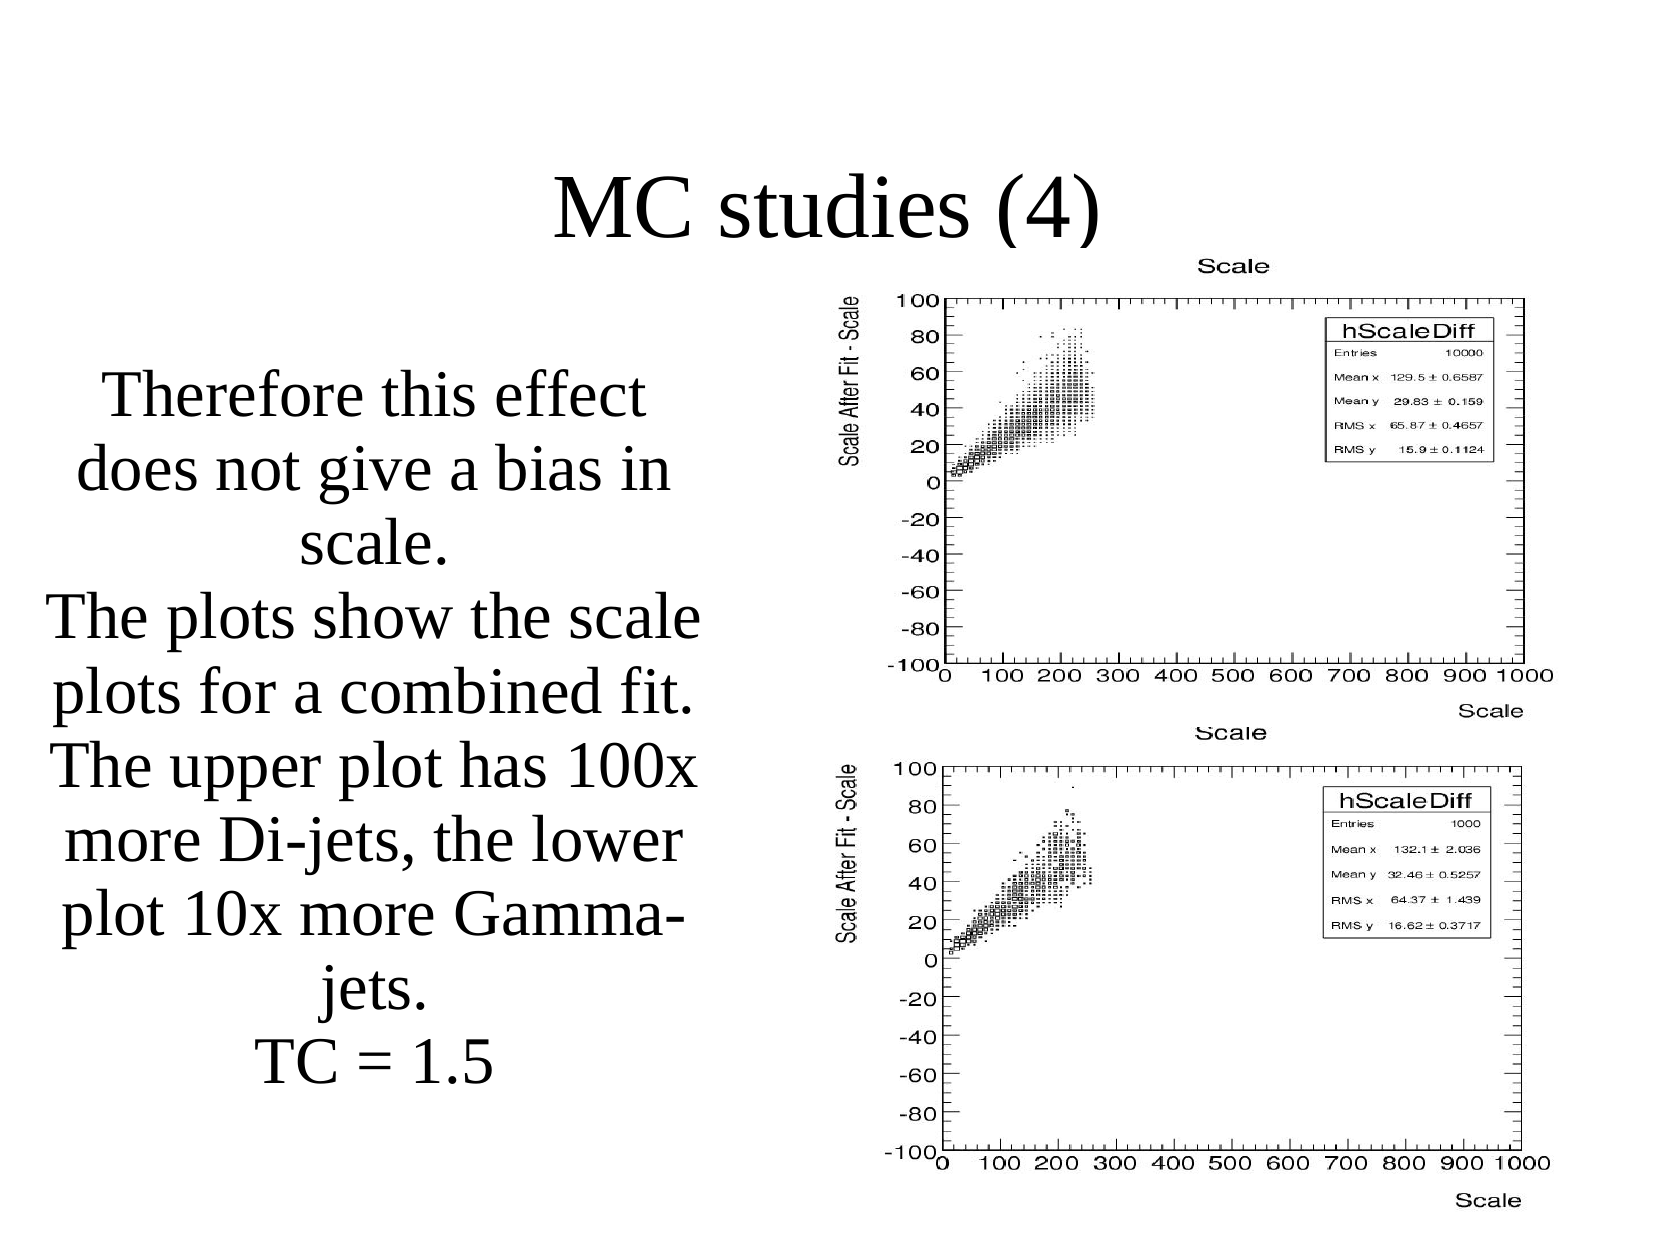

# MC studies (4)
Therefore this effect does not give a bias in scale.
The plots show the scale plots for a combined fit.
The upper plot has 100x more Di-jets, the lower plot 10x more Gamma-jets.
TC = 1.5